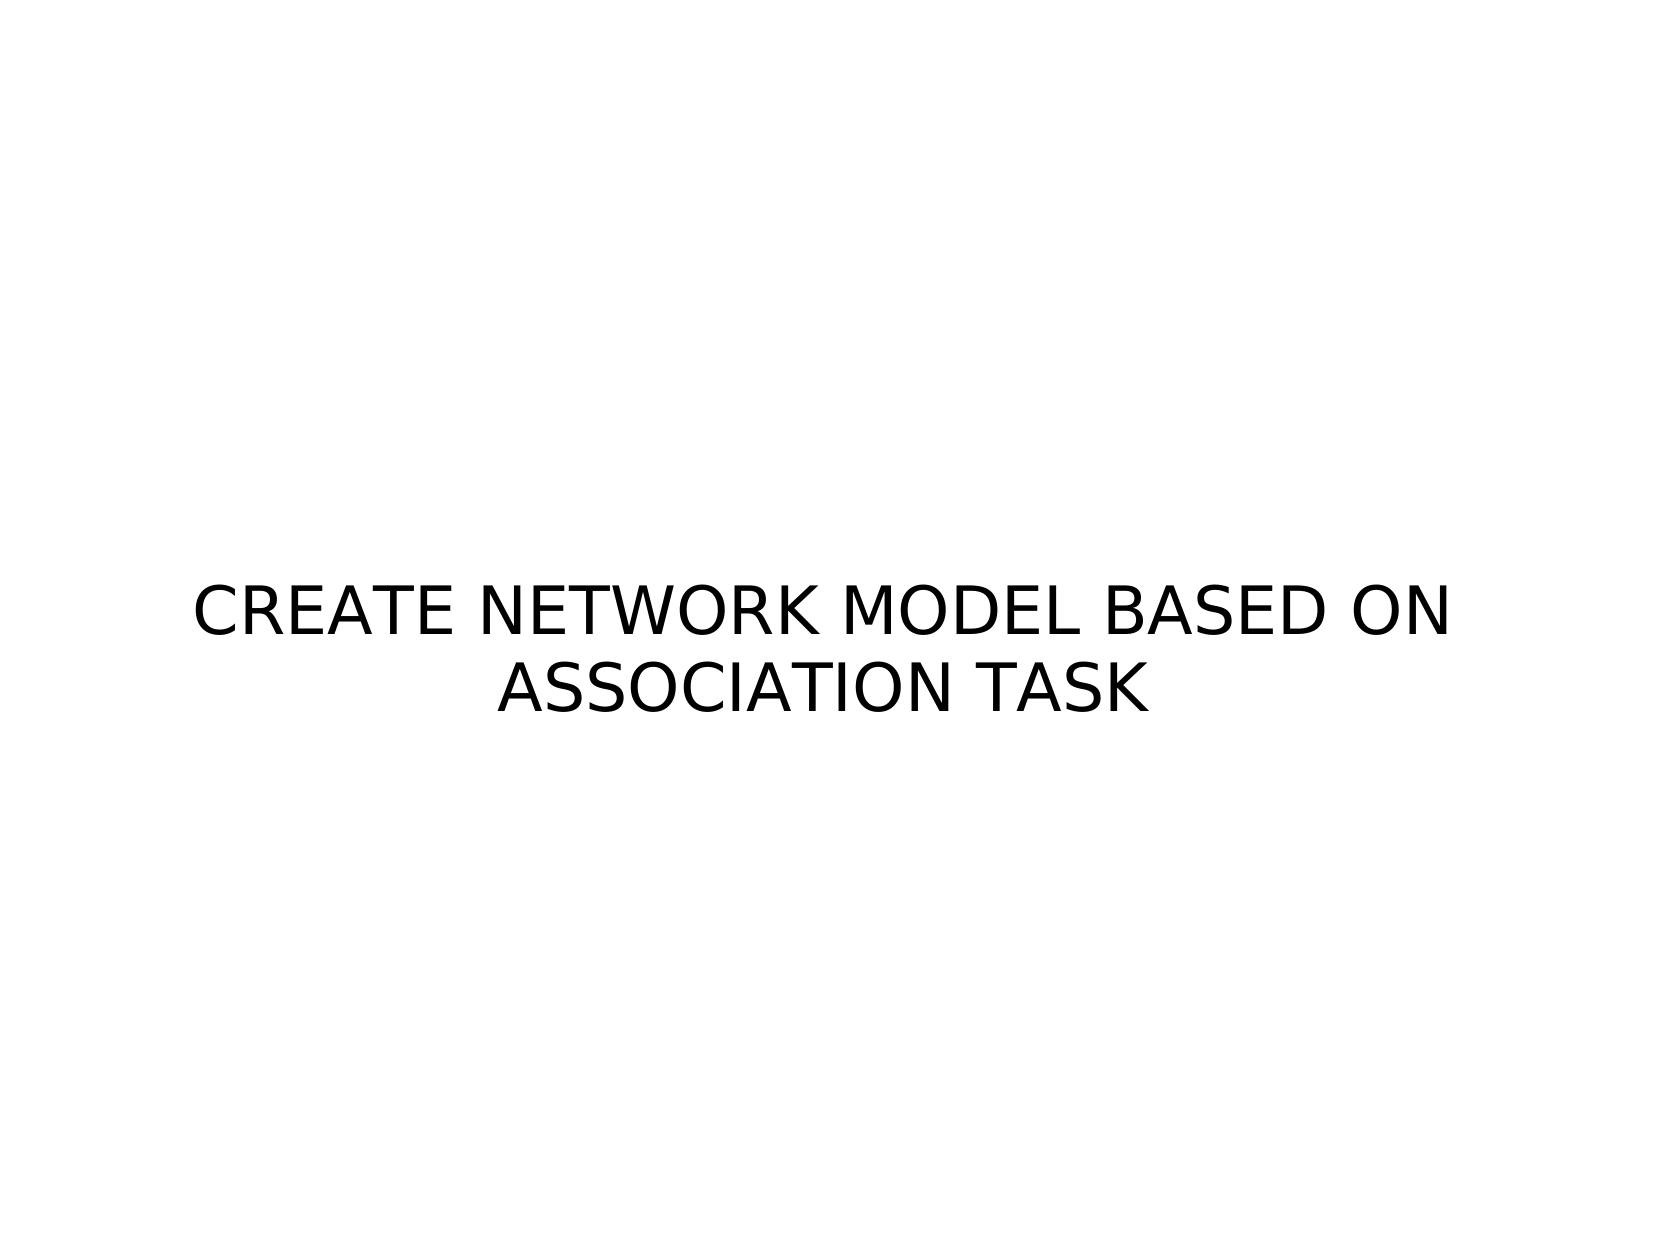

#
CREATE NETWORK MODEL BASED ON ASSOCIATION TASK